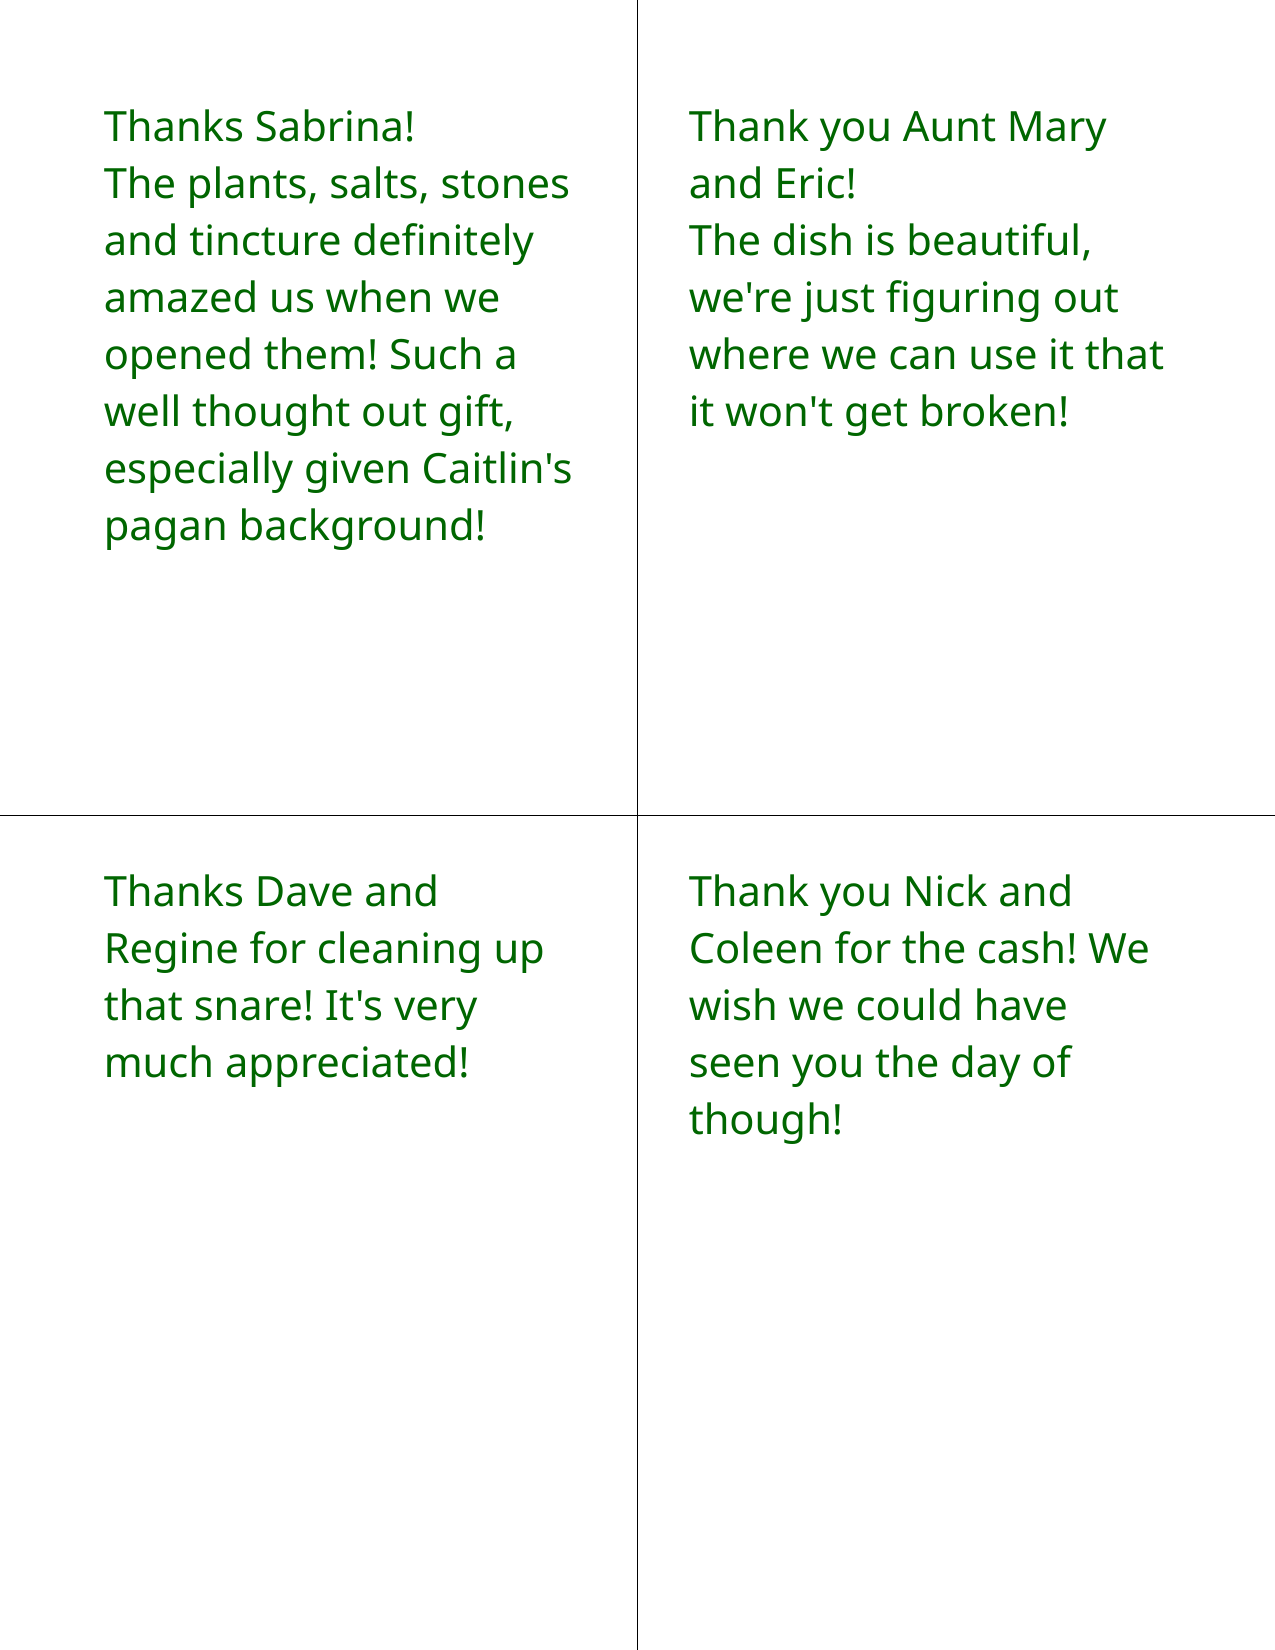

Thanks Sabrina!
The plants, salts, stones and tincture definitely amazed us when we opened them! Such a well thought out gift, especially given Caitlin's pagan background!
Thank you Aunt Mary and Eric!
The dish is beautiful, we're just figuring out where we can use it that it won't get broken!
Thanks Dave and Regine for cleaning up that snare! It's very much appreciated!
Thank you Nick and Coleen for the cash! We wish we could have seen you the day of though!